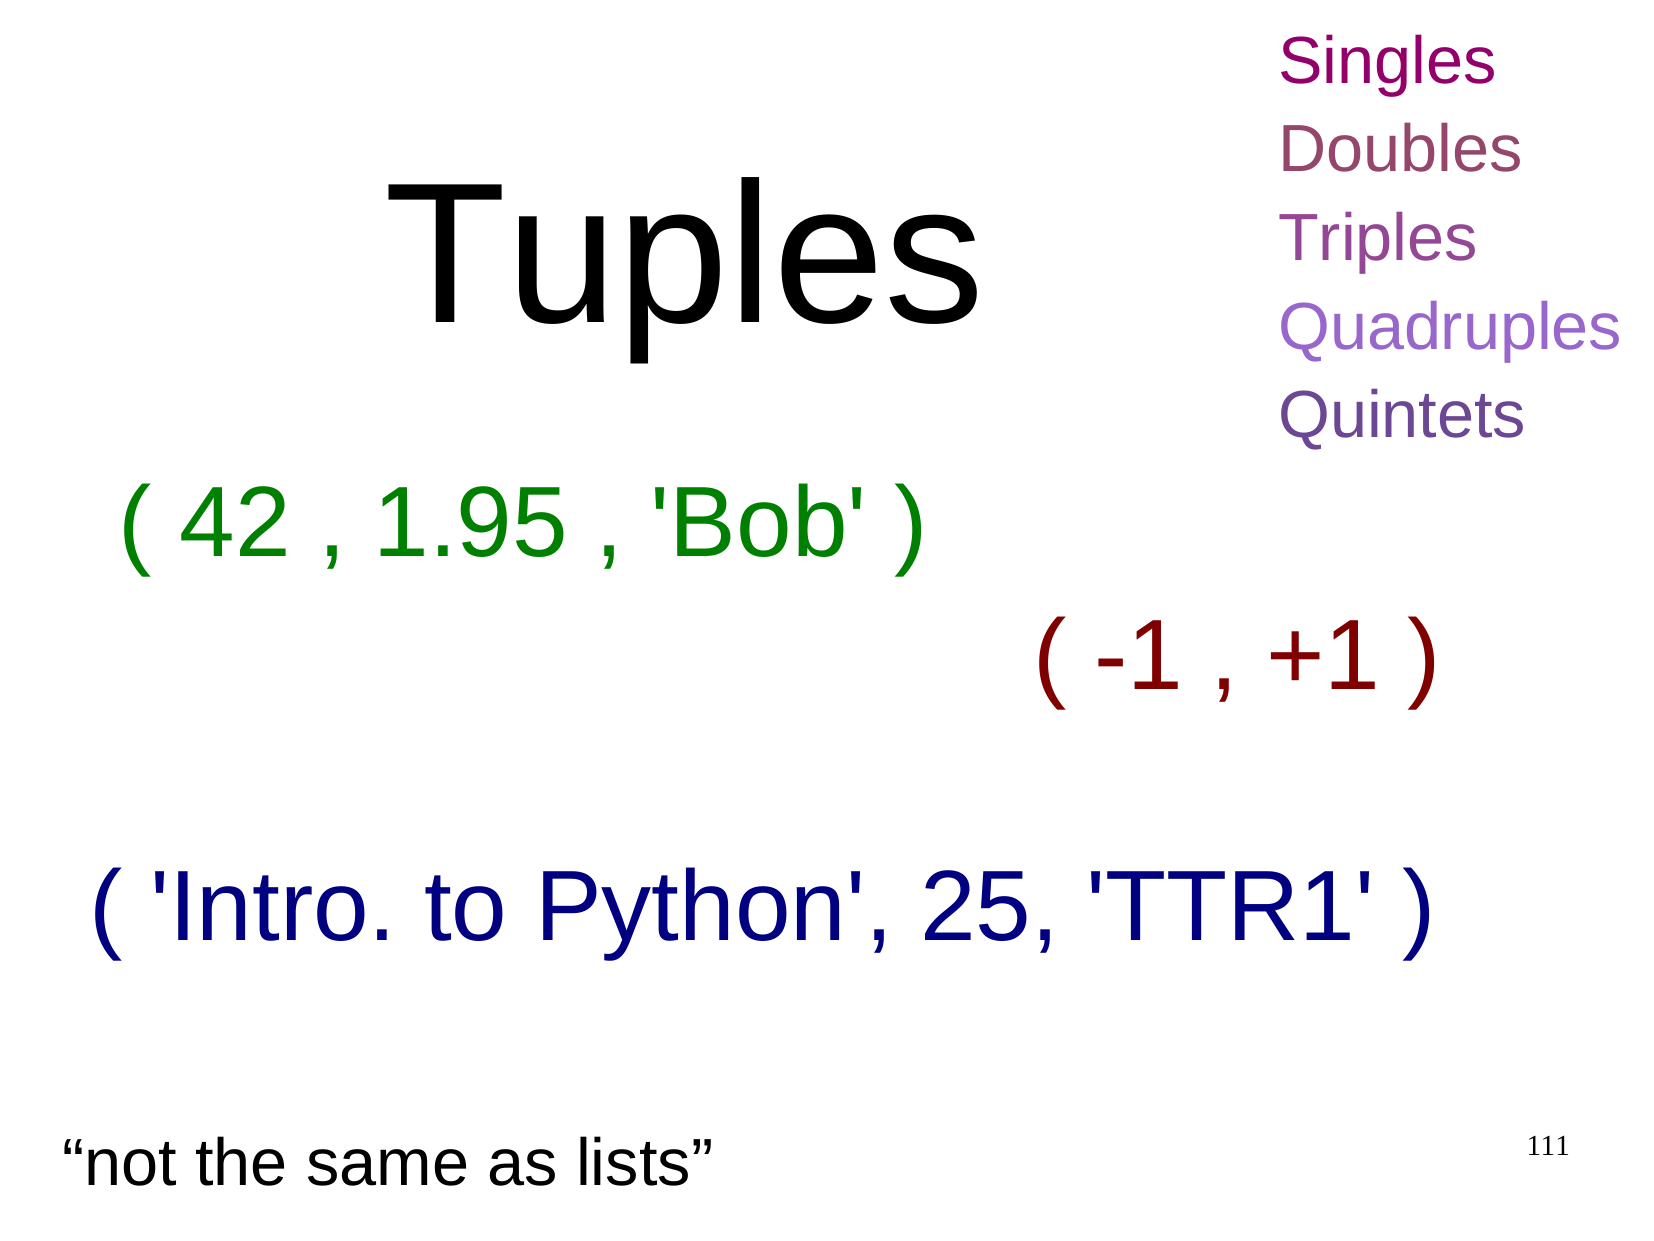

Singles
Doubles
Tuples
Triples
Quadruples
Quintets
( 42 , 1.95 , 'Bob' )
( -1 , +1 )
( 'Intro. to Python', 25, 'TTR1' )
“not the same as lists”
111